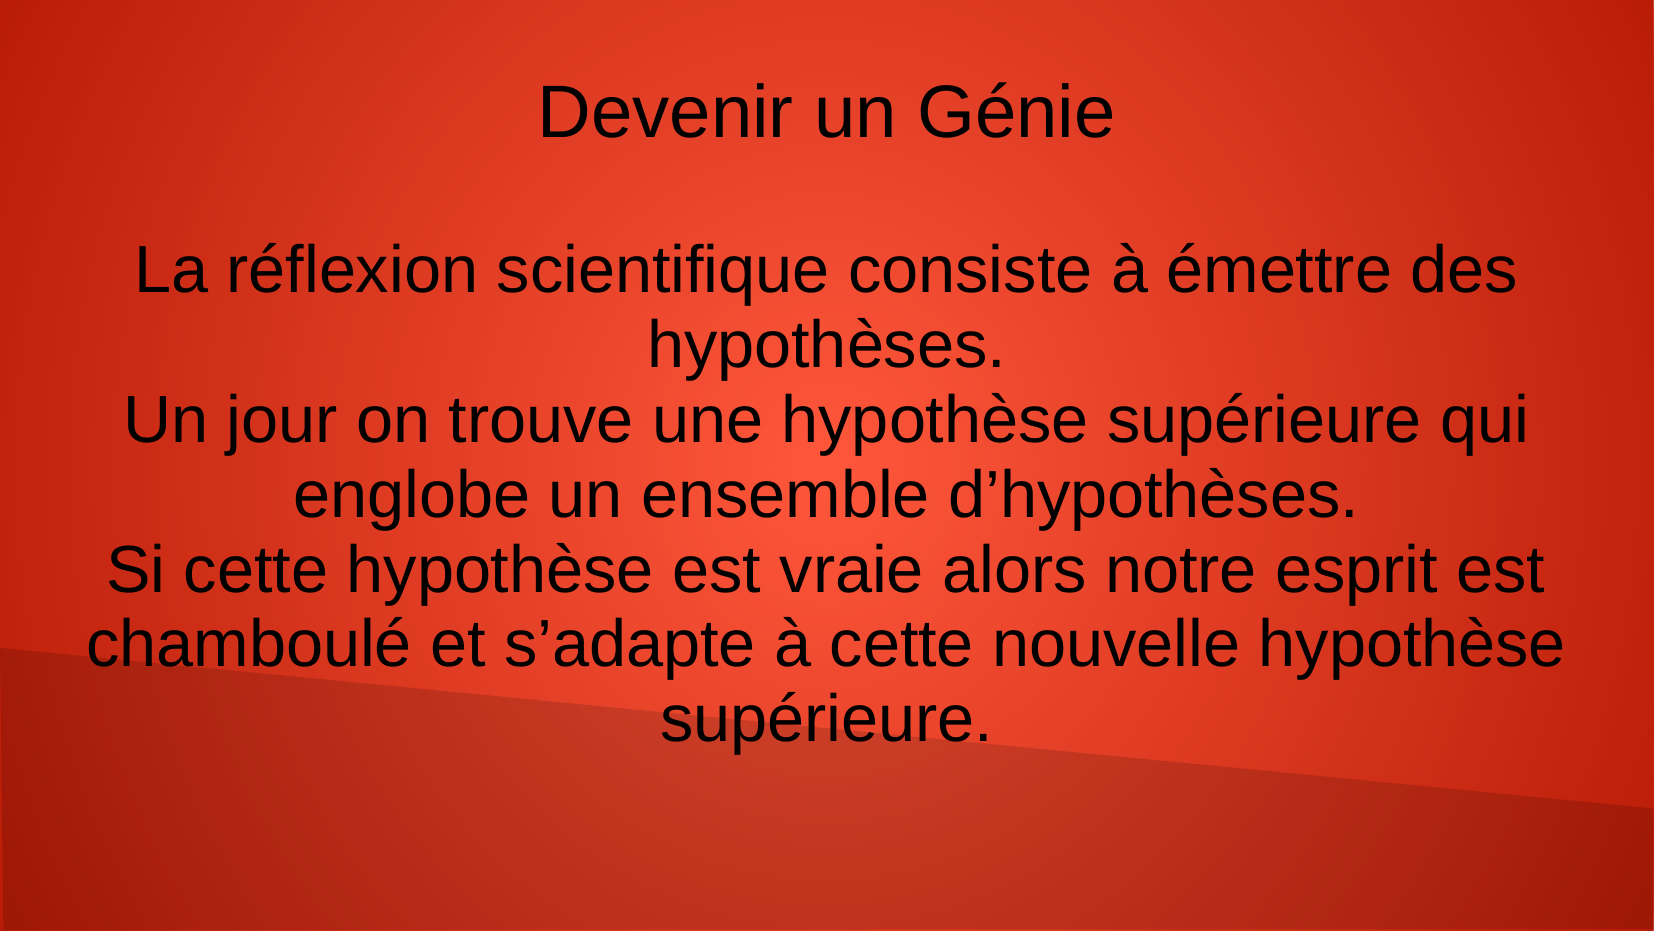

# Devenir un Génie
La réflexion scientifique consiste à émettre des hypothèses.
Un jour on trouve une hypothèse supérieure qui englobe un ensemble d’hypothèses.
Si cette hypothèse est vraie alors notre esprit est chamboulé et s’adapte à cette nouvelle hypothèse supérieure.